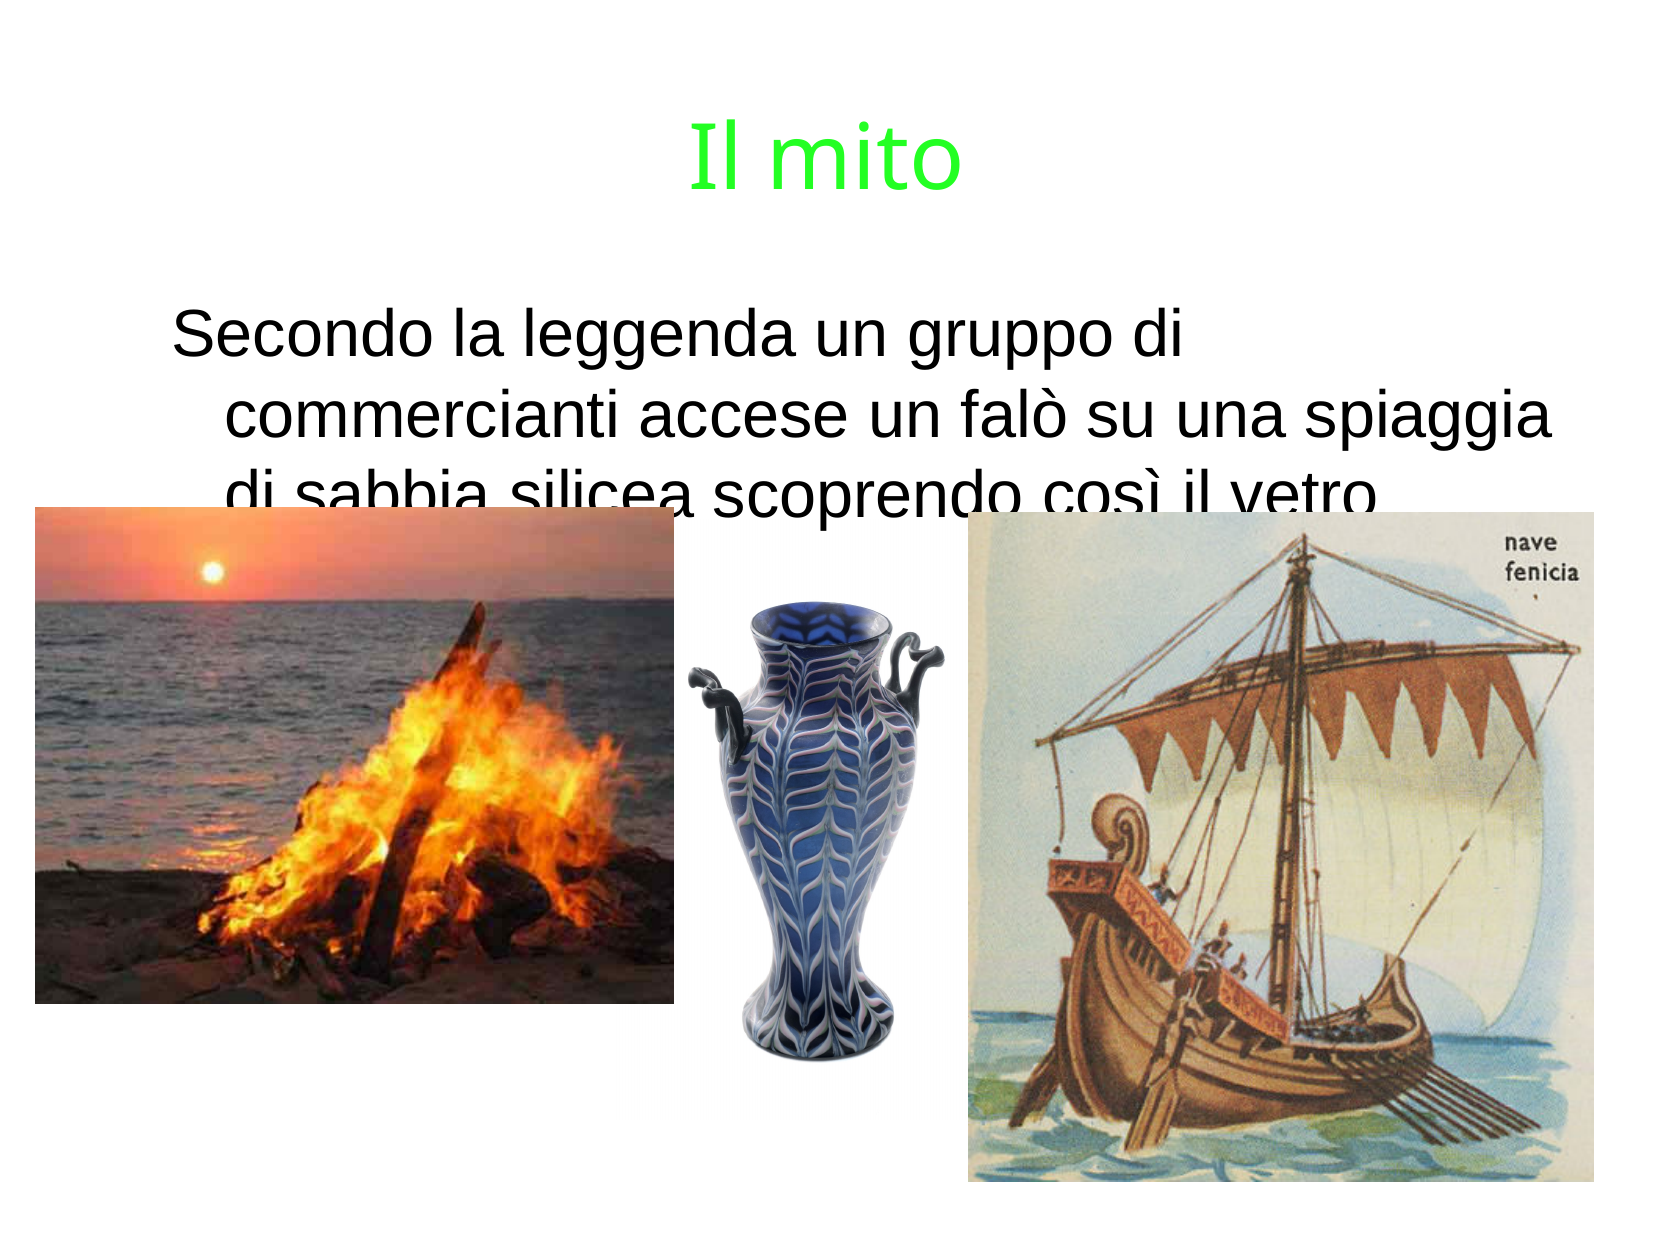

# Il mito
Secondo la leggenda un gruppo di commercianti accese un falò su una spiaggia di sabbia silicea scoprendo così il vetro